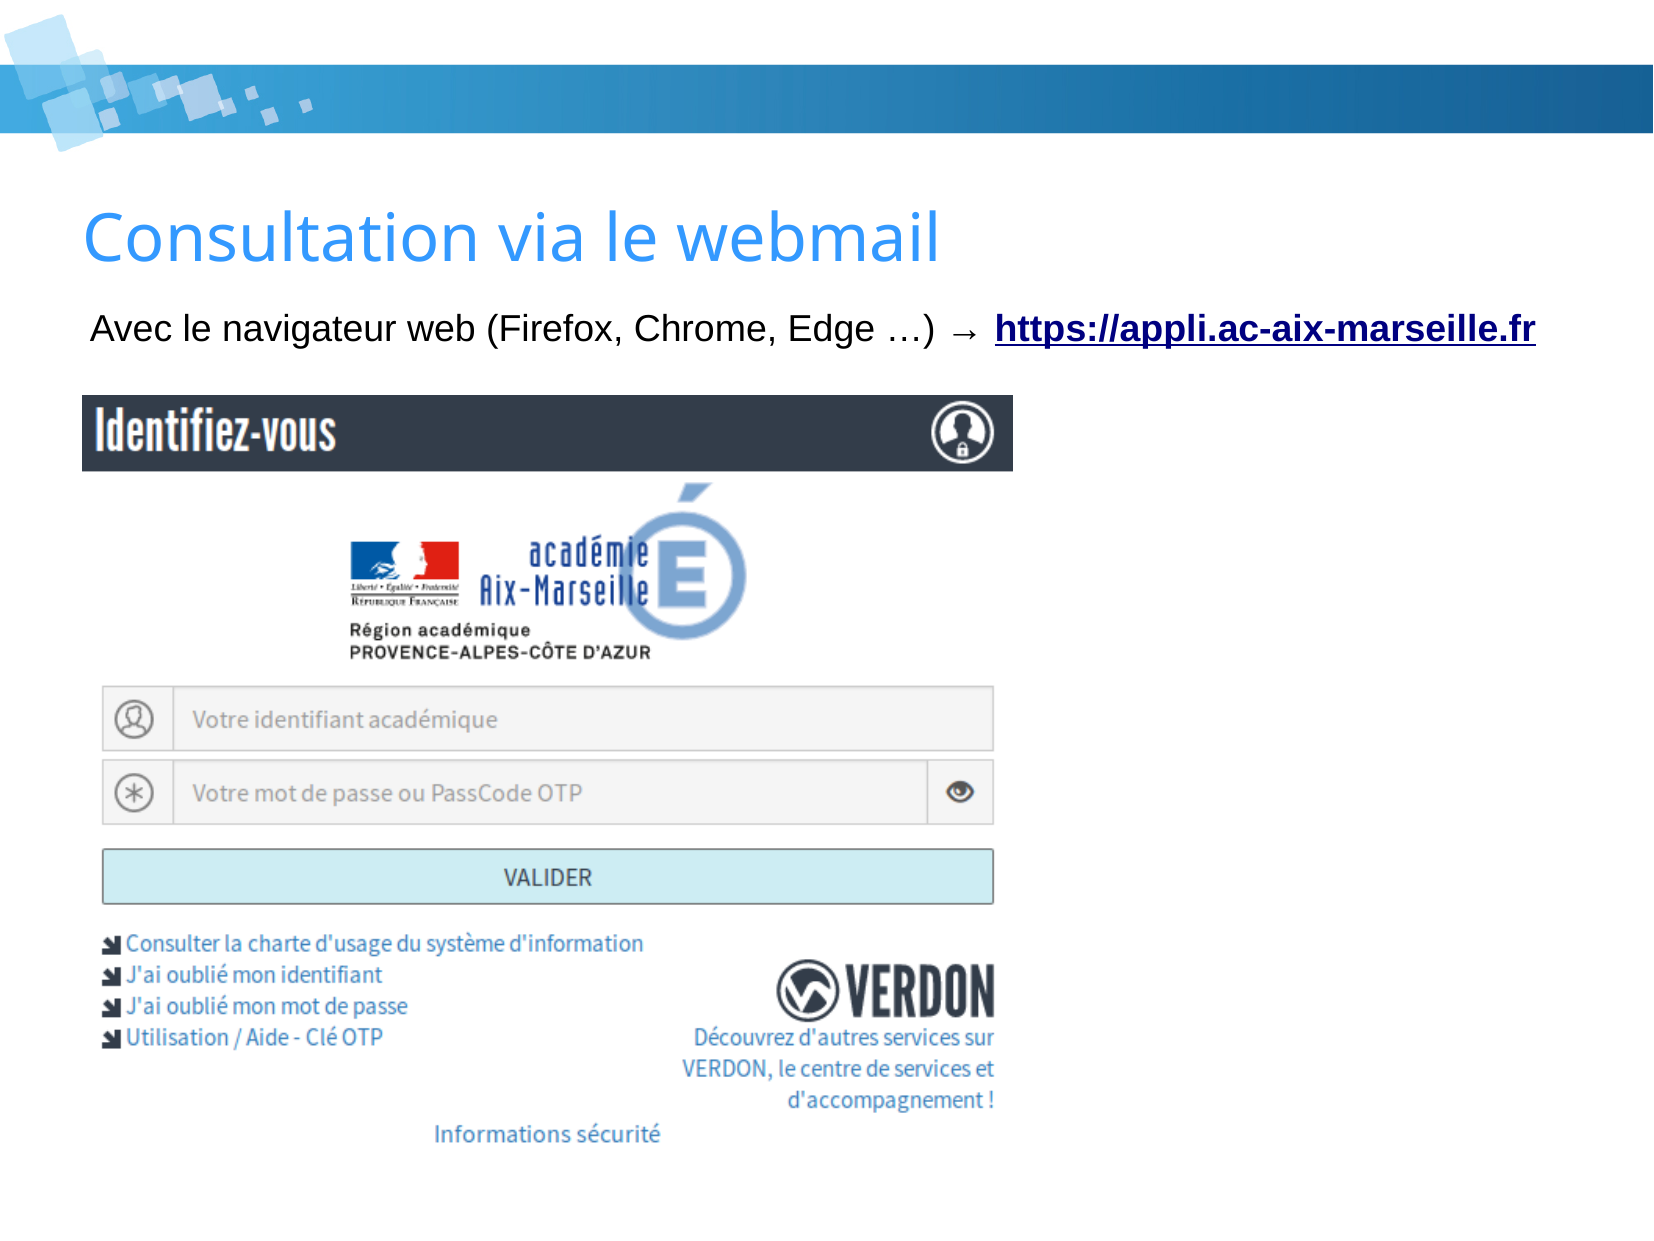

# Consultation via le webmail
Avec le navigateur web (Firefox, Chrome, Edge …) → https://appli.ac-aix-marseille.fr